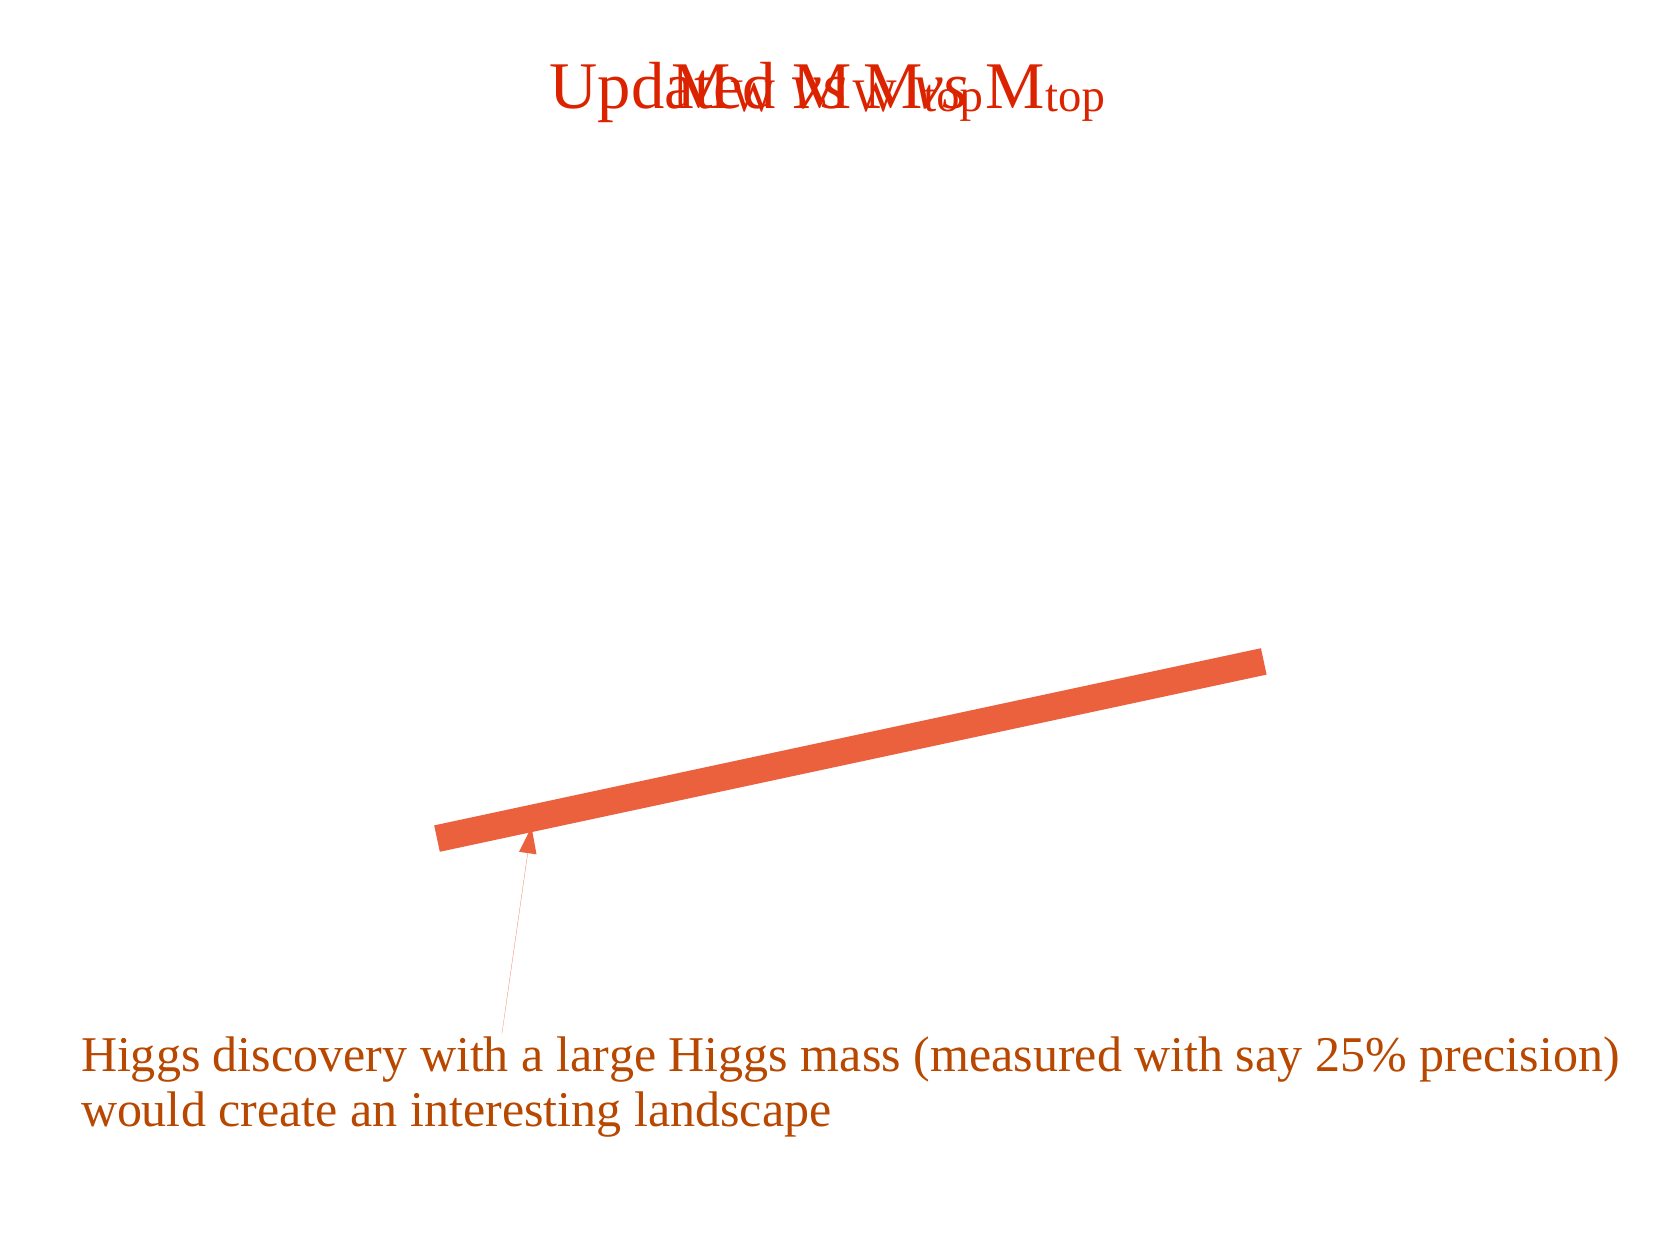

# Updated MW vs Mtop
MW vs Mtop
Higgs discovery with a large Higgs mass (measured with say 25% precision)
would create an interesting landscape